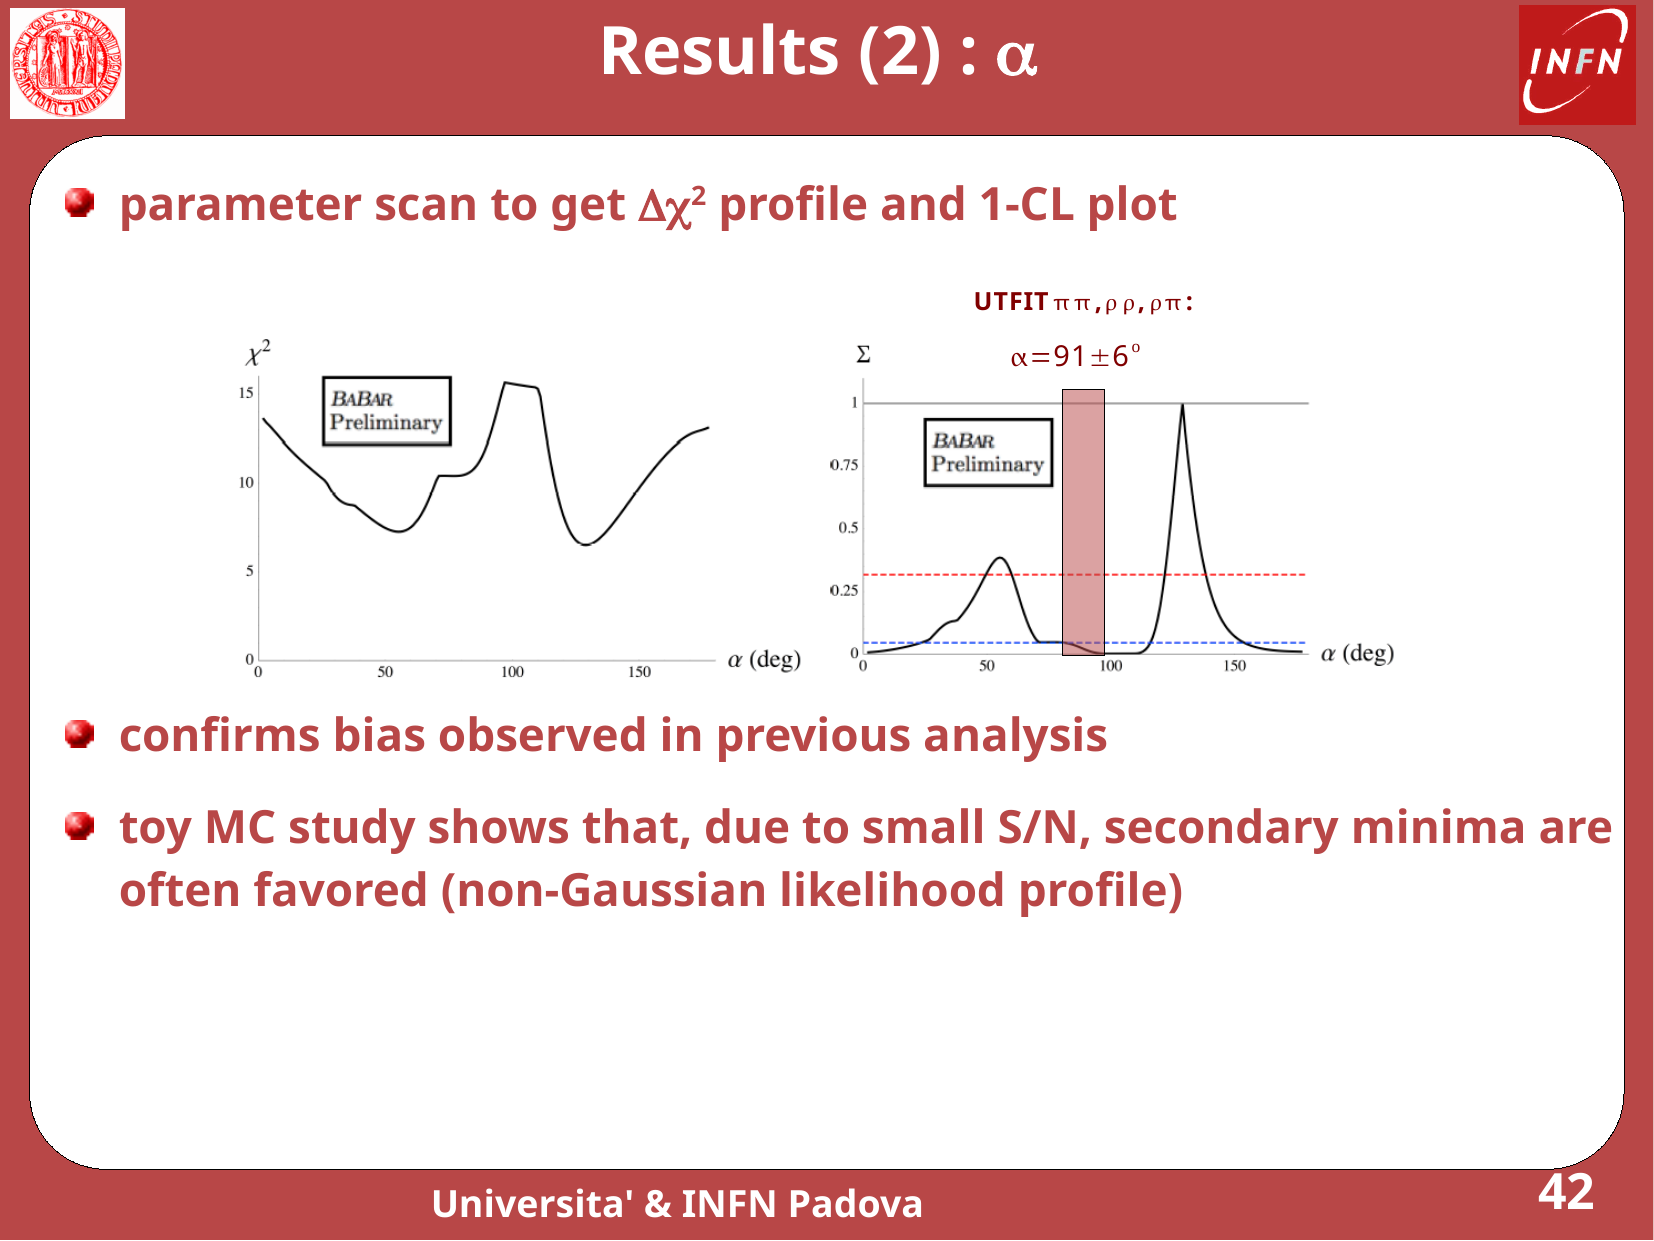

# Results (2) : a
parameter scan to get Dc2 profile and 1-CL plot
confirms bias observed in previous analysis
toy MC study shows that, due to small S/N, secondary minima are often favored (non-Gaussian likelihood profile)